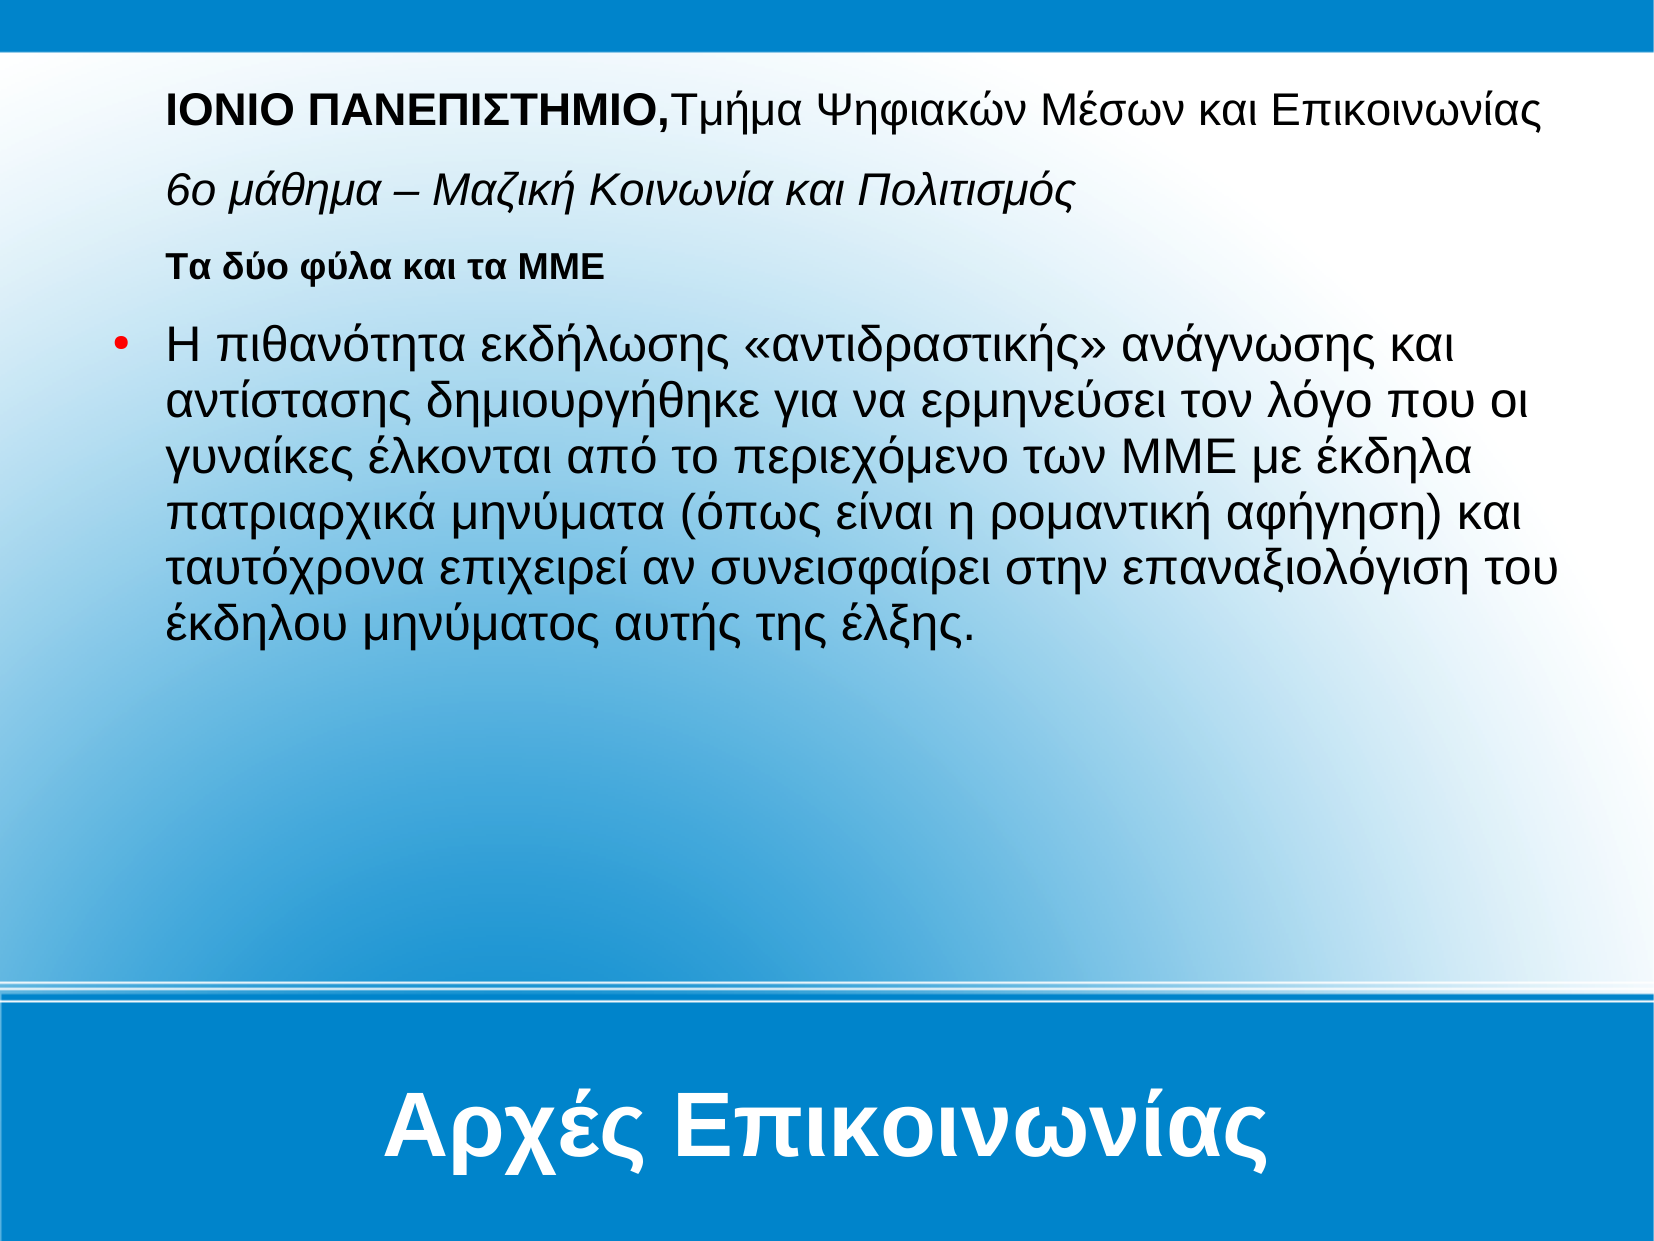

ΙΟΝΙΟ ΠΑΝΕΠΙΣΤΗΜΙΟ,Τμήμα Ψηφιακών Μέσων και Επικοινωνίας
6ο μάθημα – Μαζική Κοινωνία και Πολιτισμός
Τα δύο φύλα και τα ΜΜΕ
Η πιθανότητα εκδήλωσης «αντιδραστικής» ανάγνωσης και αντίστασης δημιουργήθηκε για να ερμηνεύσει τον λόγο που οι γυναίκες έλκονται από το περιεχόμενο των ΜΜΕ με έκδηλα πατριαρχικά μηνύματα (όπως είναι η ρομαντική αφήγηση) και ταυτόχρονα επιχειρεί αν συνεισφαίρει στην επαναξιολόγιση του έκδηλου μηνύματος αυτής της έλξης.
# Αρχές Επικοινωνίας